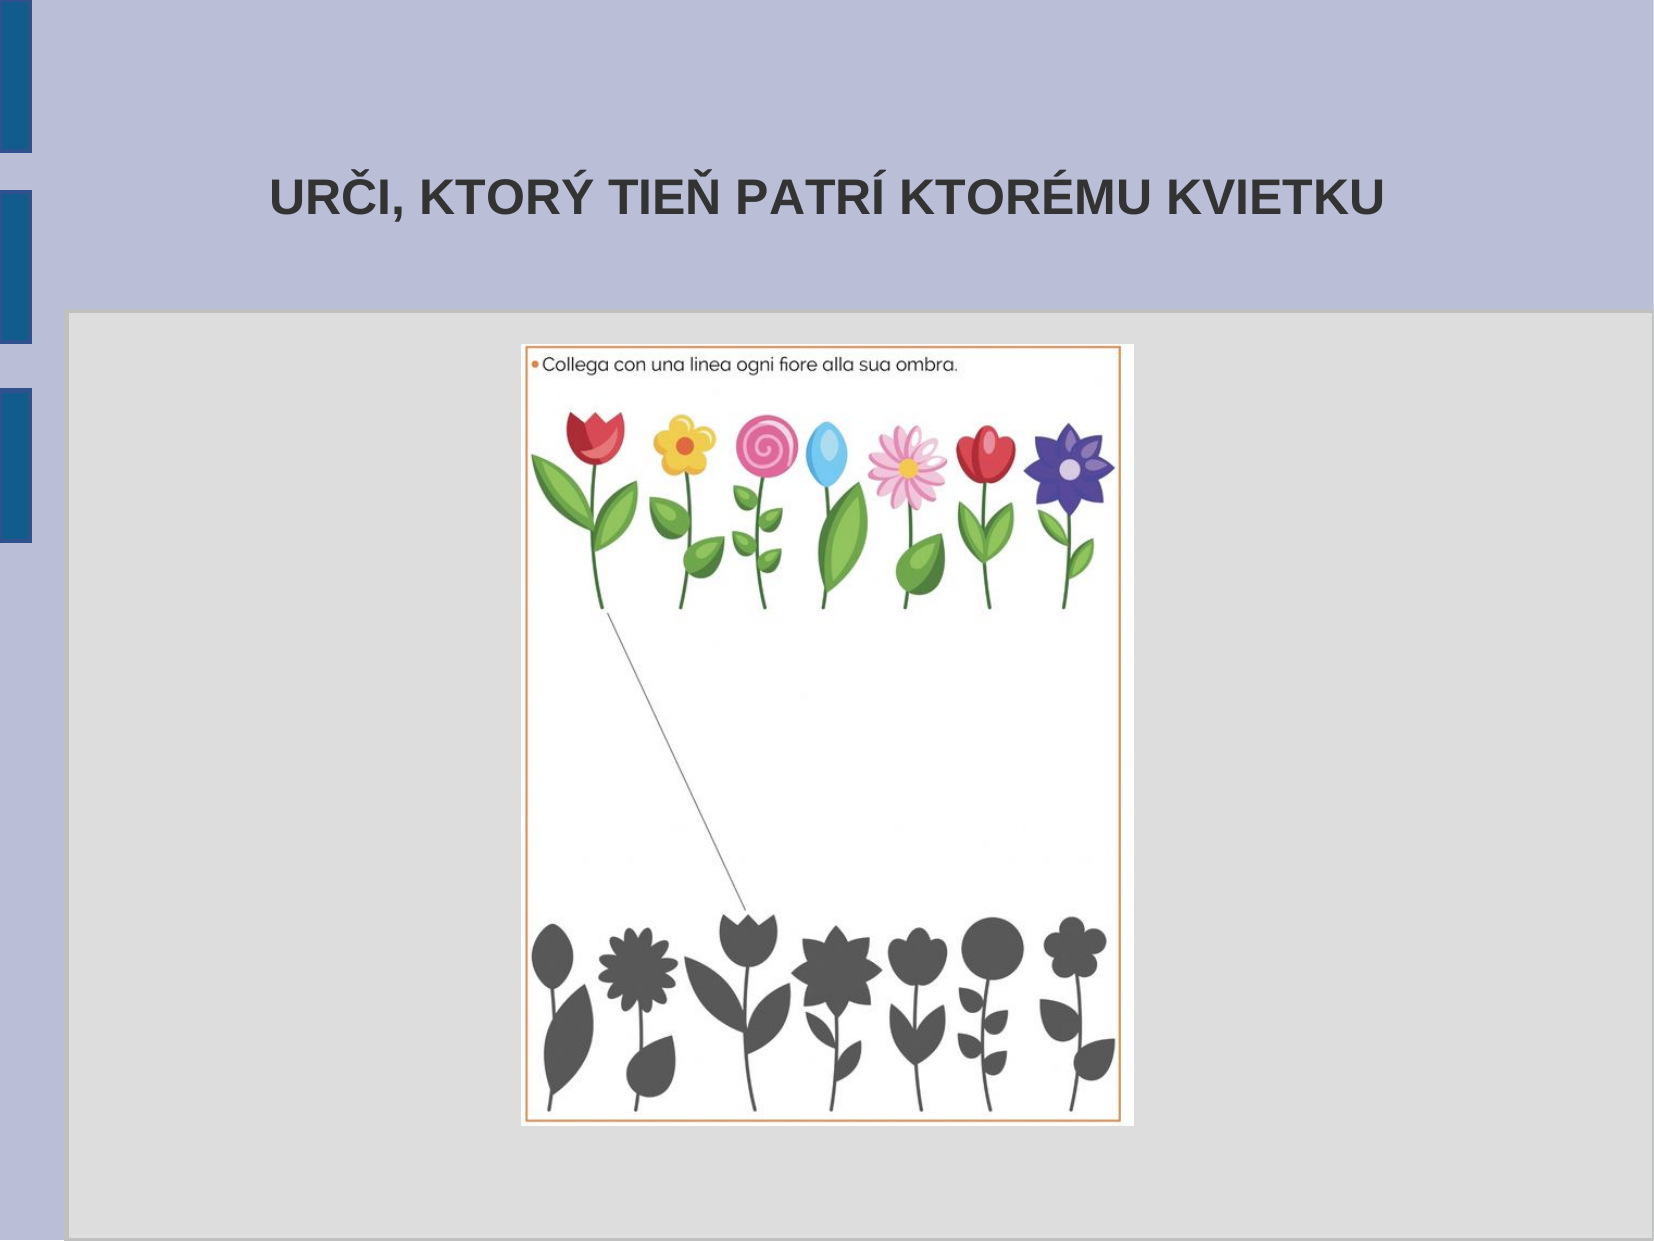

# URČI, KTORÝ TIEŇ PATRÍ KTORÉMU KVIETKU